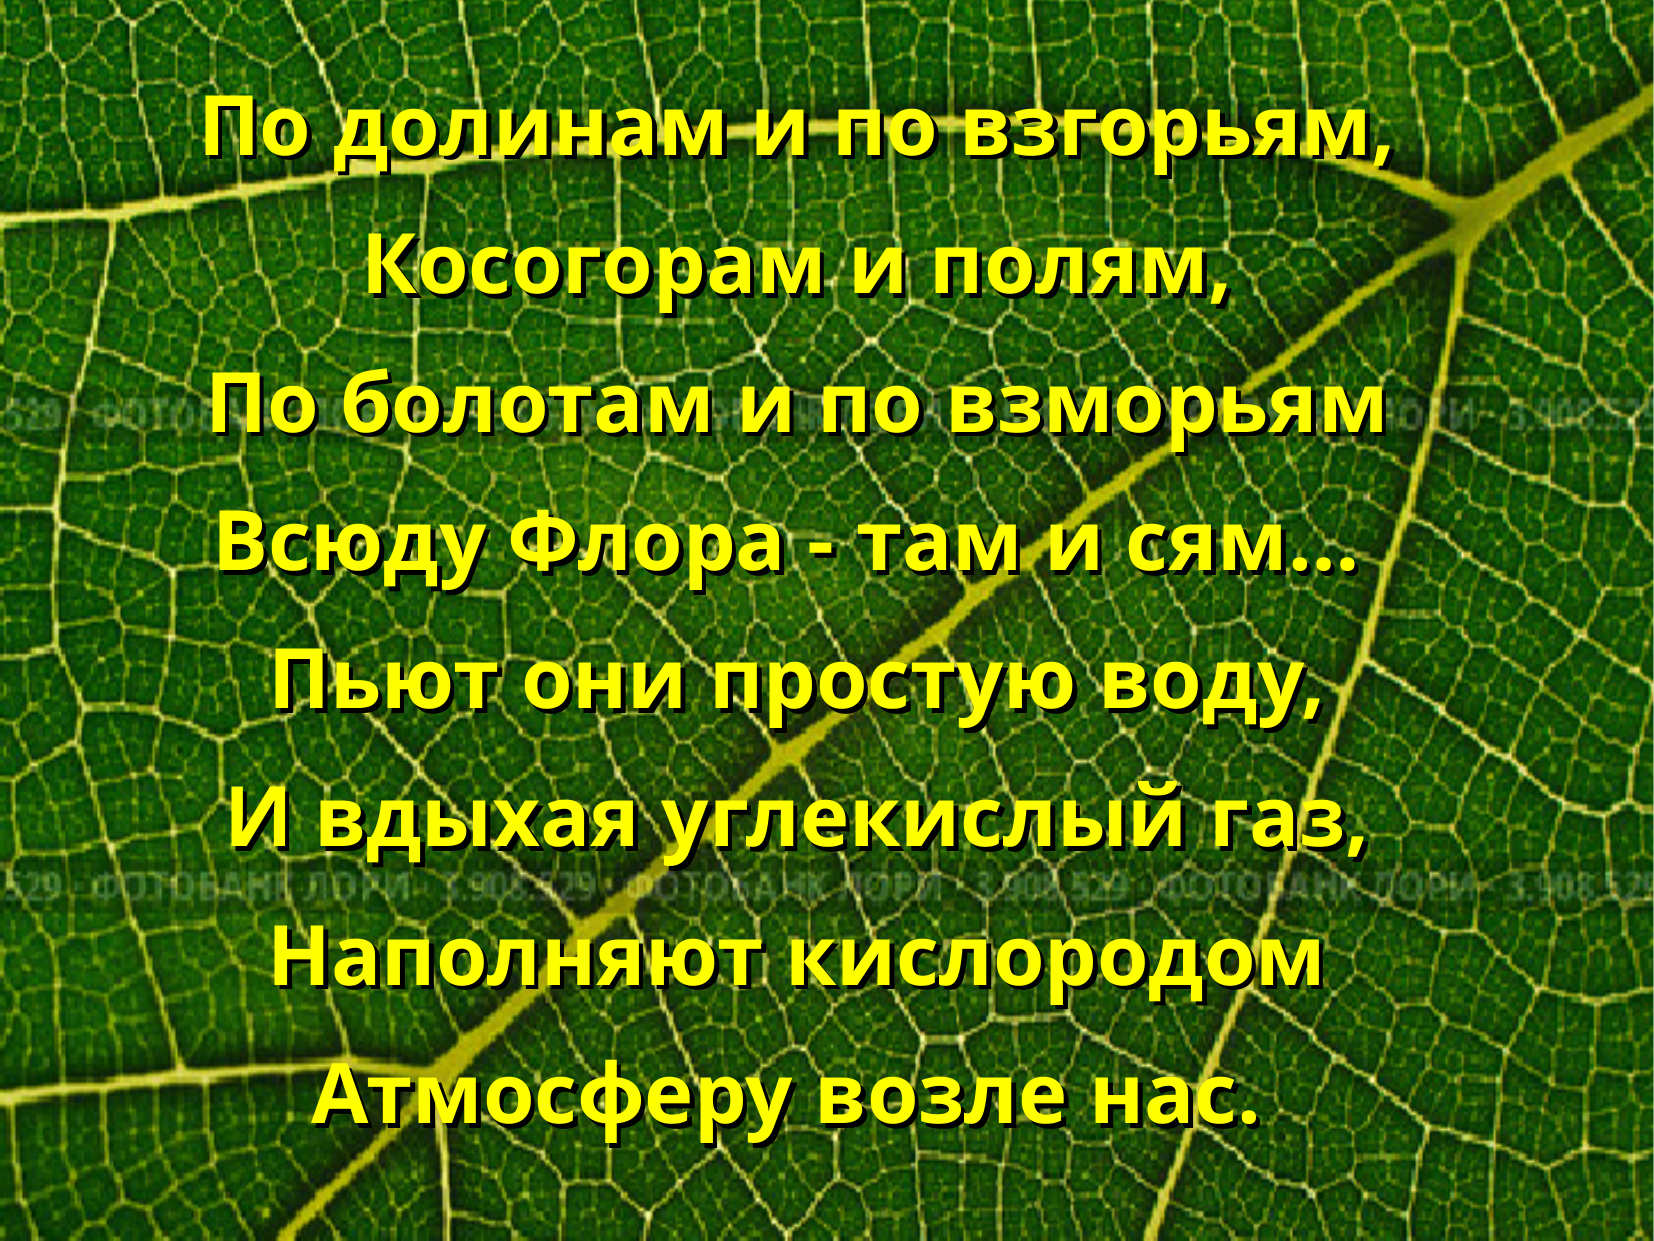

По долинам и по взгорьям,
Косогорам и полям,
По болотам и по взморьям
Всюду Флора - там и сям…
Пьют они простую воду,
И вдыхая углекислый газ,
Наполняют кислородом
Атмосферу возле нас.